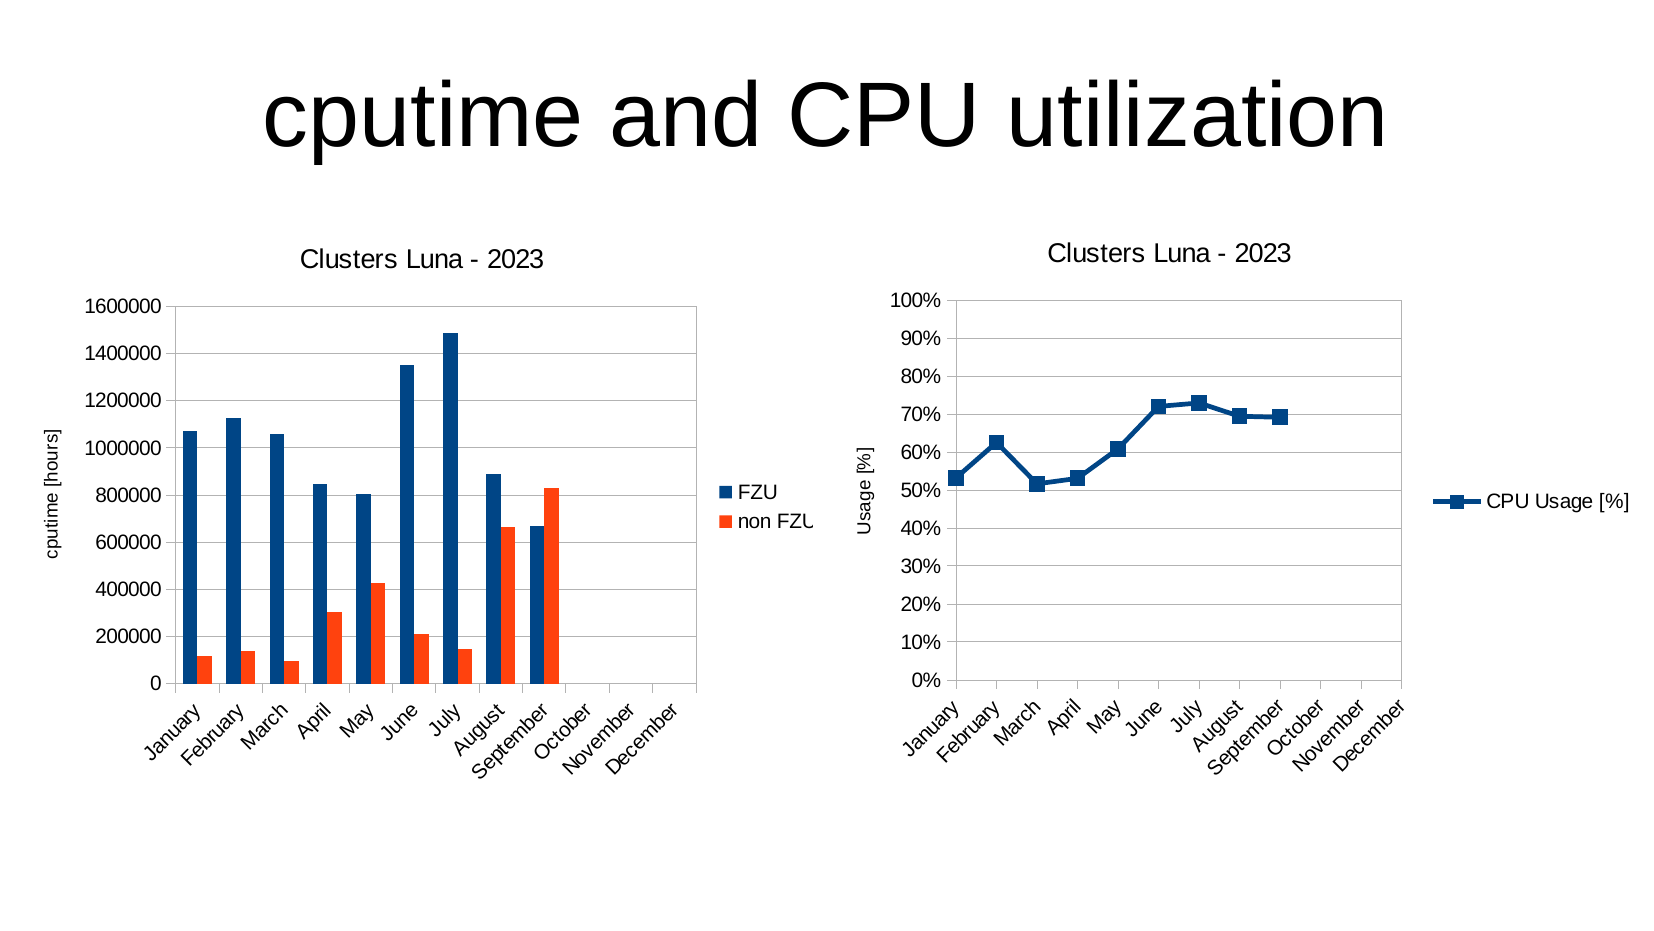

# cputime and CPU utilization
### Chart: Clusters Luna - 2023
| Category | CPU Usage [%] |
|---|---|
| January | 0.53211284245596 |
| February | 0.625295838082574 |
| March | 0.516246103580416 |
| April | 0.530765181737589 |
| May | 0.608459781851571 |
| June | 0.720100103427896 |
| July | 0.729205094657973 |
| August | 0.694110955016015 |
| September | 0.691395168439716 |
| October | None |
| November | None |
| December | None |
### Chart: Clusters Luna - 2023
| Category | FZU | non FZU |
|---|---|---|
| January | 1072218.5690316 | 118624.4309684 |
| February | 1126042.598386 | 137915.401614 |
| March | 1060035.92524467 | 95298.0747553301 |
| April | 845612.7796423 | 303897.2203577 |
| May | 802414.160576 | 427511.839424 |
| June | 1351386.5996074 | 208177.4003926 |
| July | 1485359.636756 | 146566.363244 |
| August | 890261.3777 | 663125.6223 |
| September | 666916.58563 | 830479.41437 |
| October | None | None |
| November | None | None |
| December | None | None |